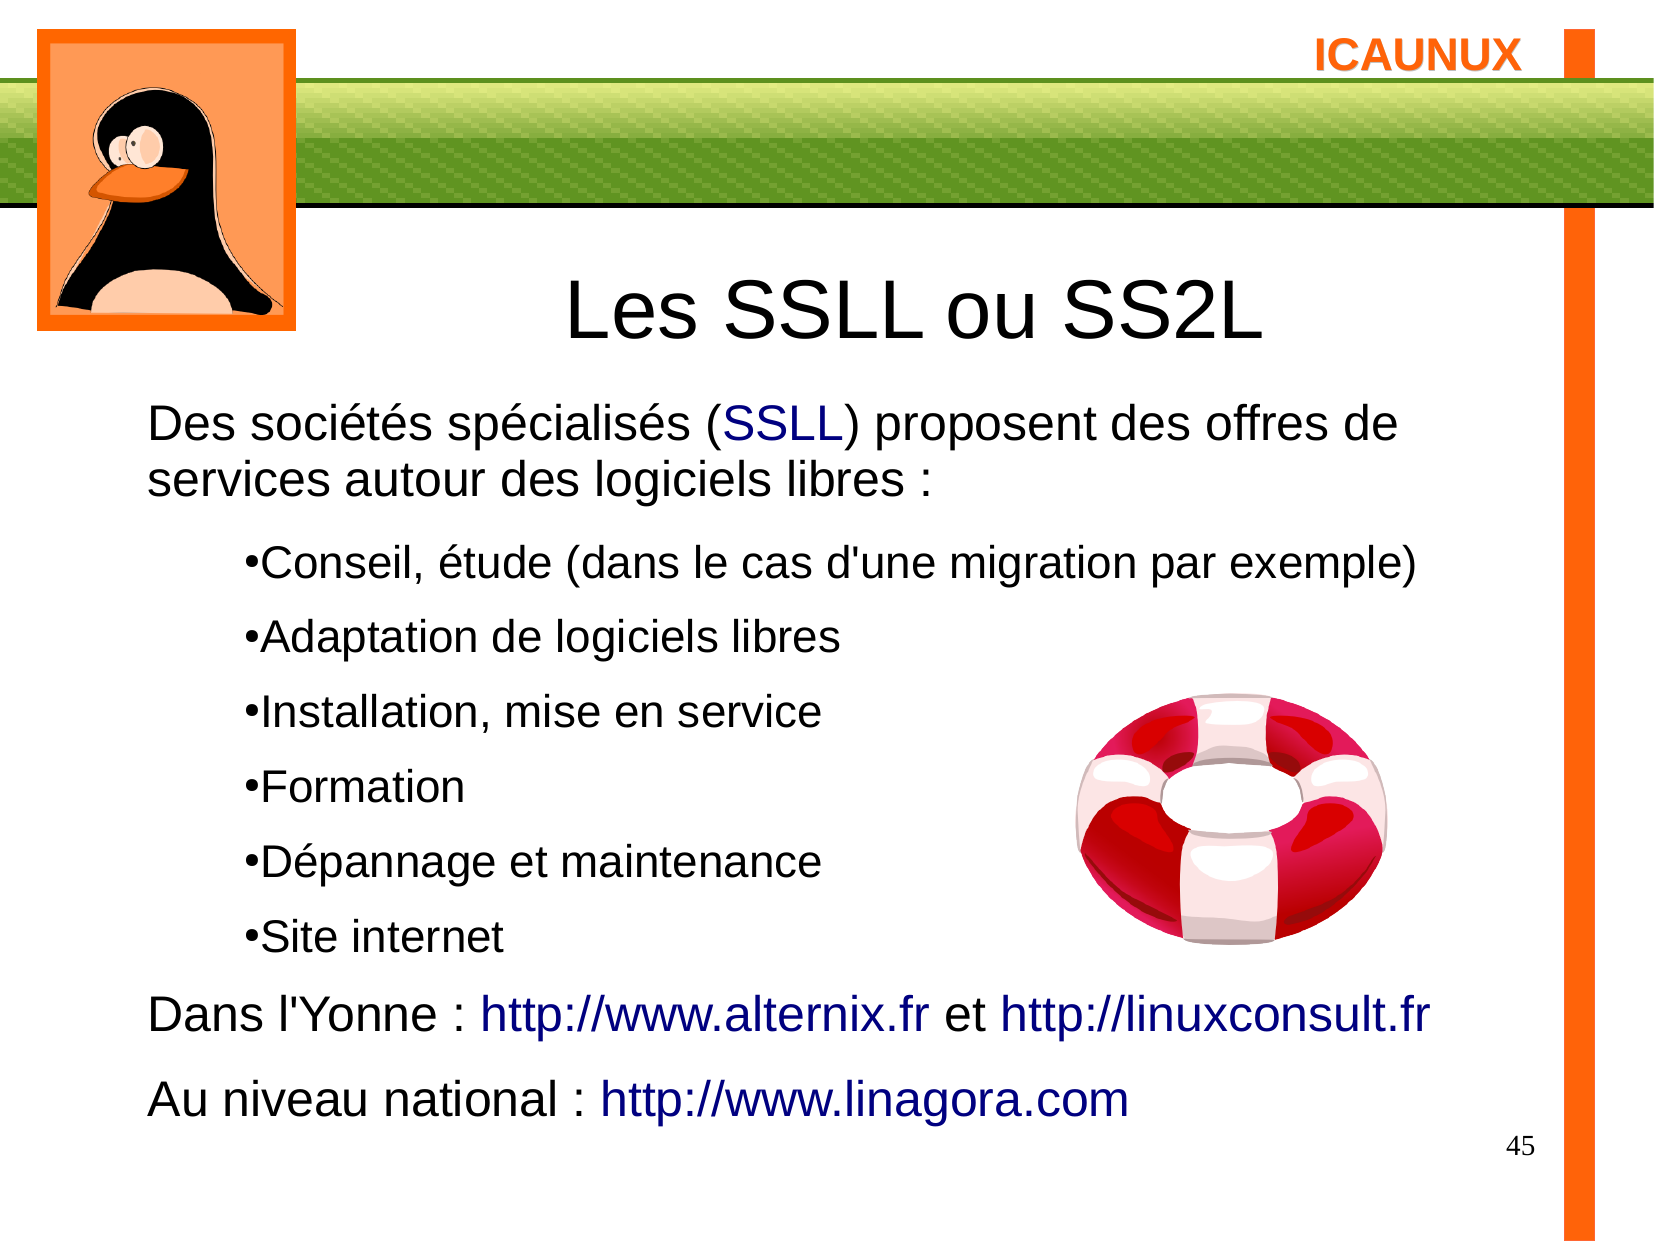

# Les SSLL ou SS2L
Des sociétés spécialisés (SSLL) proposent des offres de services autour des logiciels libres :
Conseil, étude (dans le cas d'une migration par exemple)
Adaptation de logiciels libres
Installation, mise en service
Formation
Dépannage et maintenance
Site internet
Dans l'Yonne : http://www.alternix.fr et http://linuxconsult.fr
Au niveau national : http://www.linagora.com
45